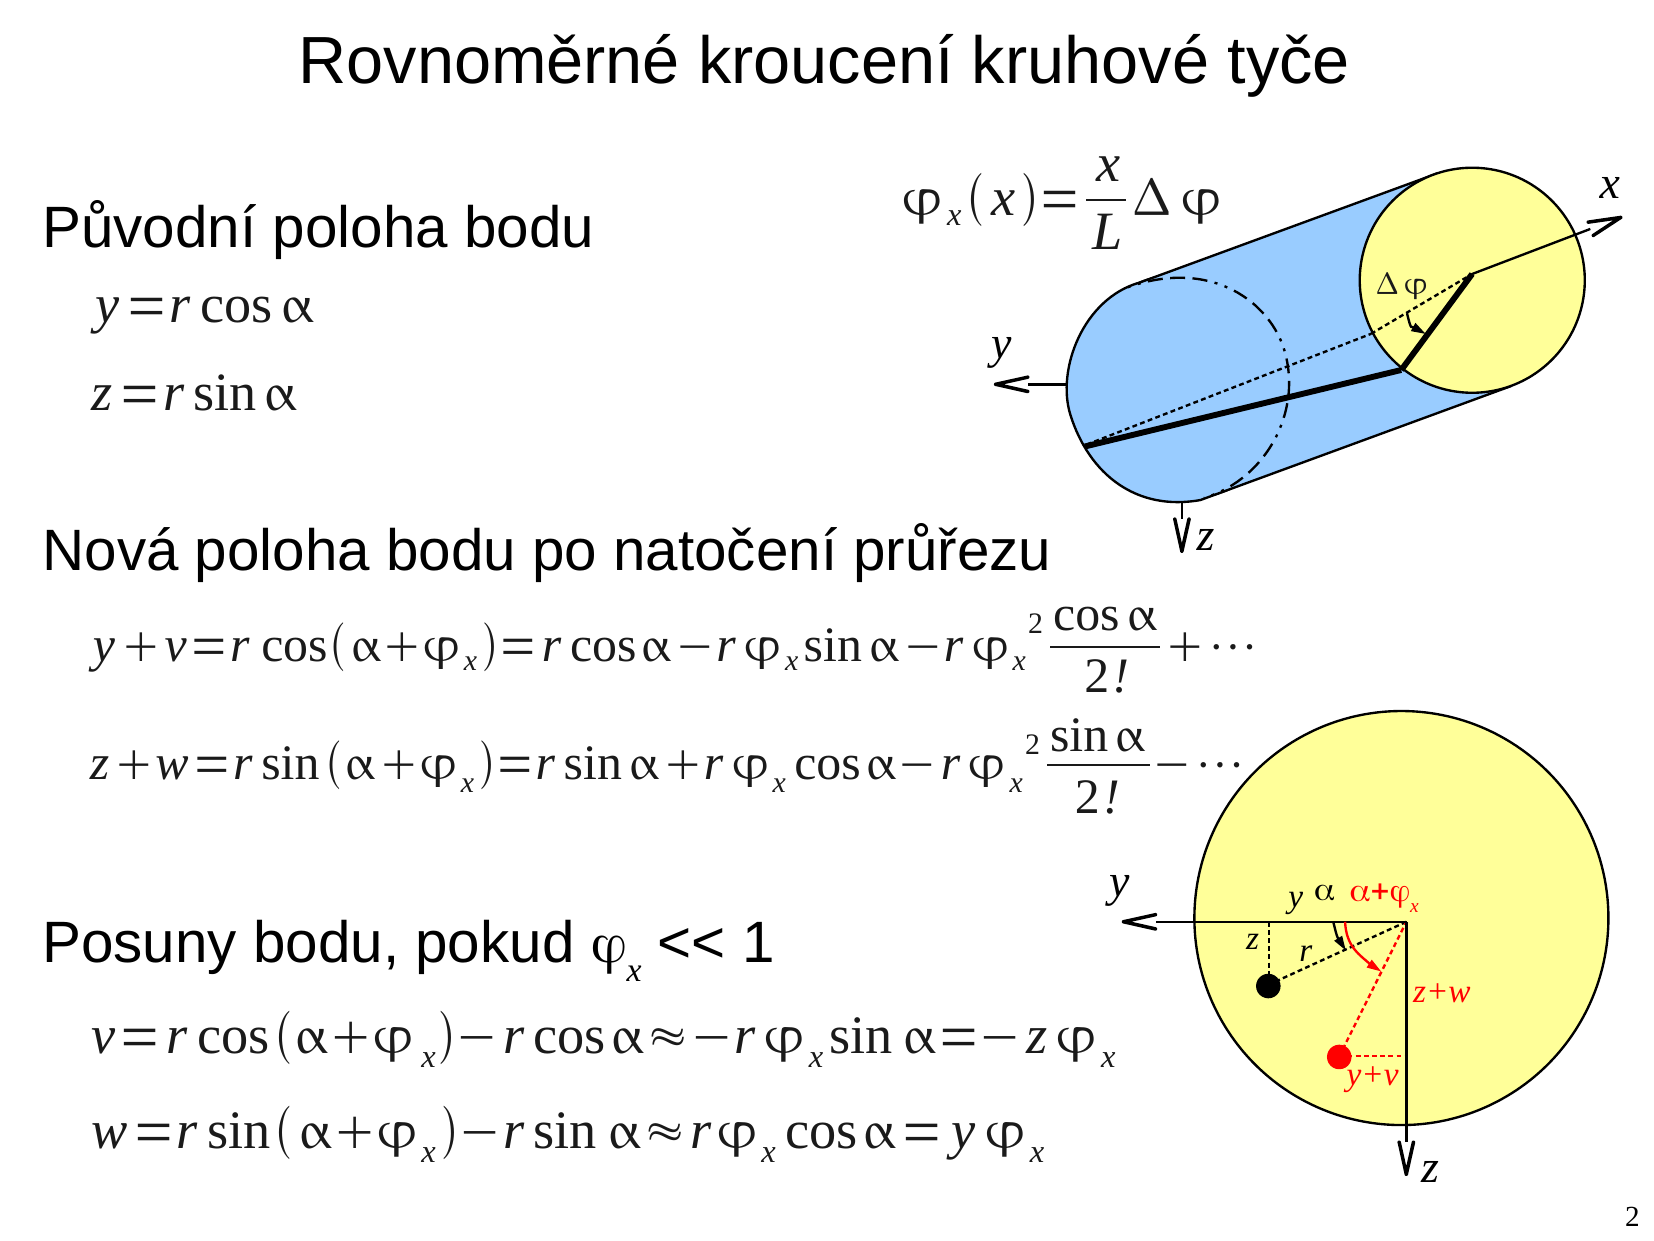

# Rovnoměrné kroucení kruhové tyče
x
Původní poloha bodu
y
z
Nová poloha bodu po natočení průřezu
y
a+jx
a
y
Posuny bodu, pokud jx << 1
z
r
z+w
y+v
z
2